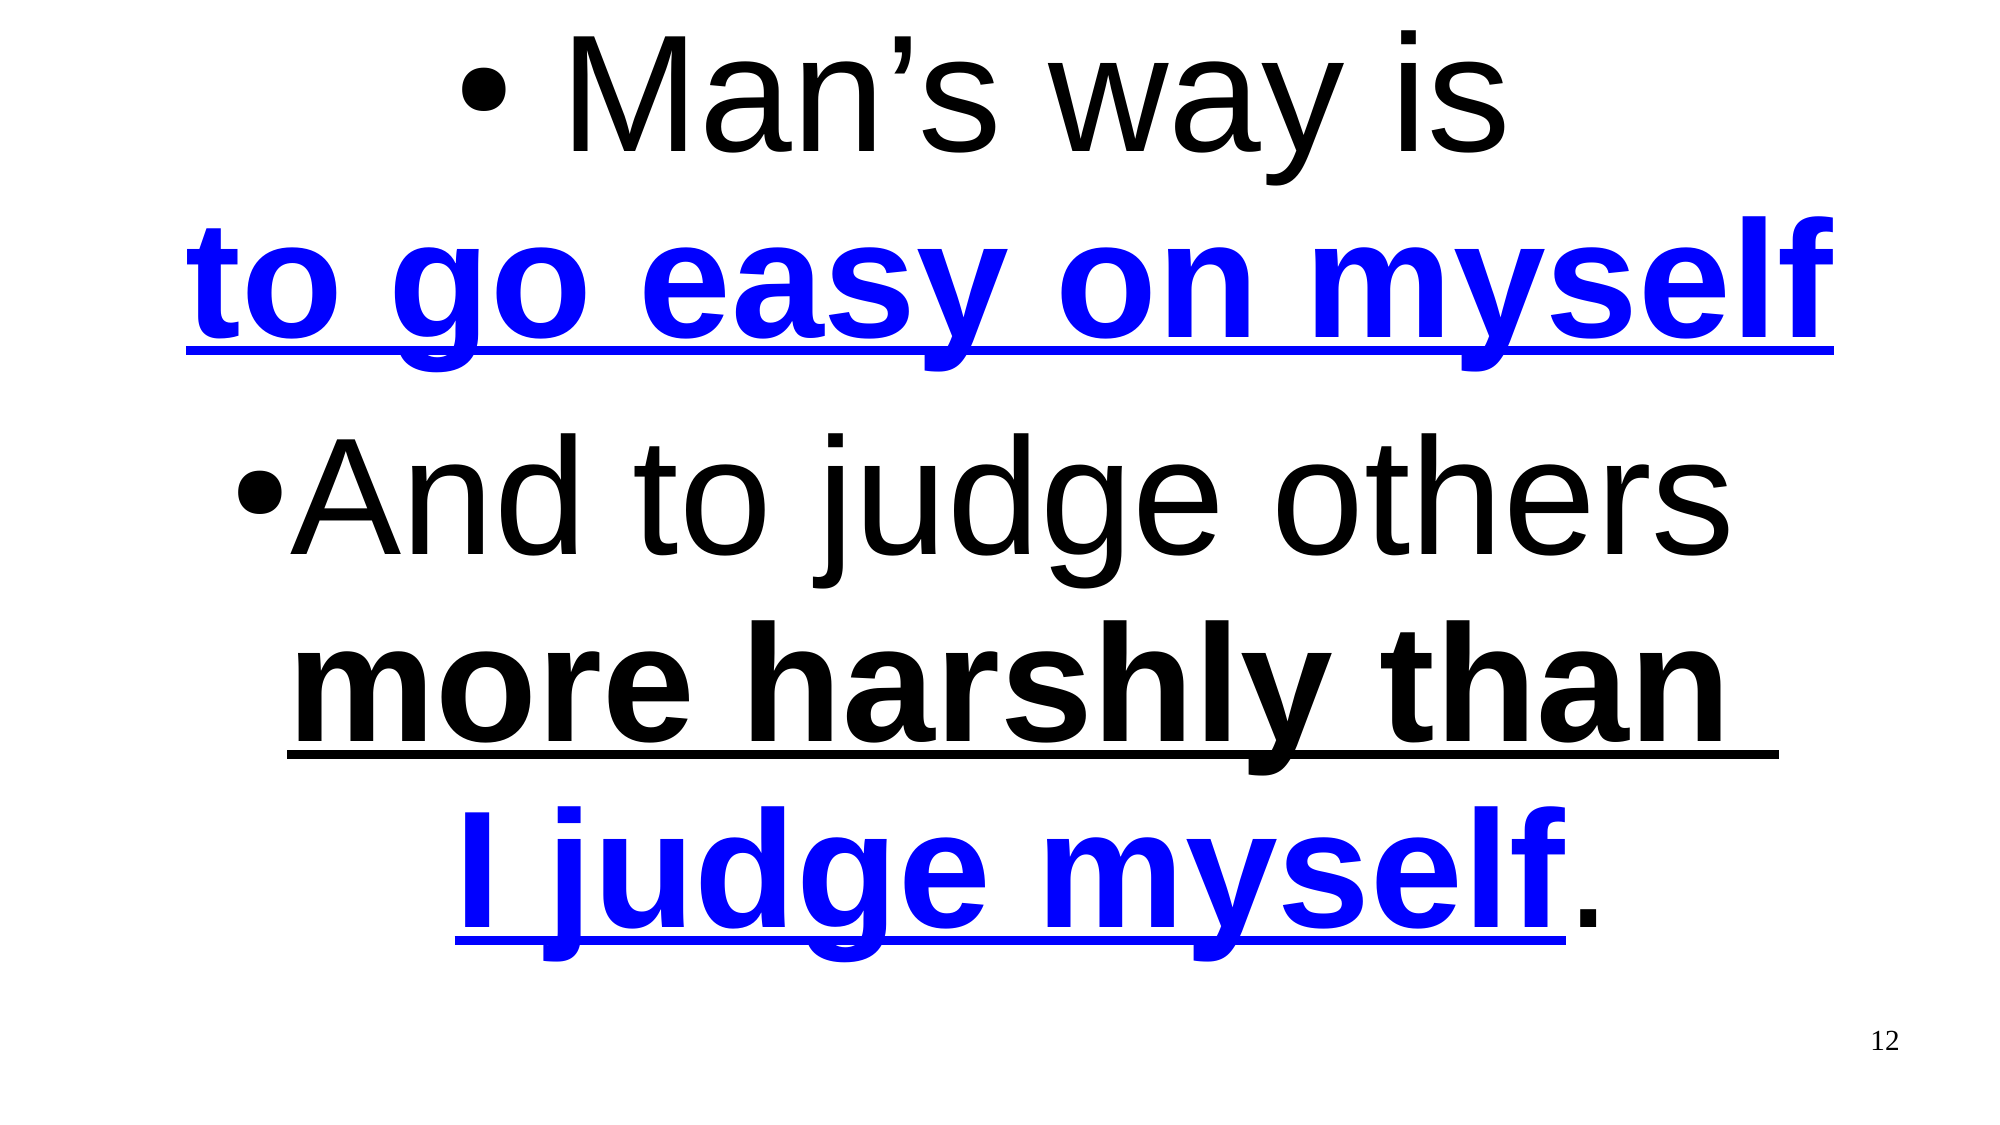

# Man’s way is to go easy on myself
And to judge others
more harshly than
I judge myself.
12